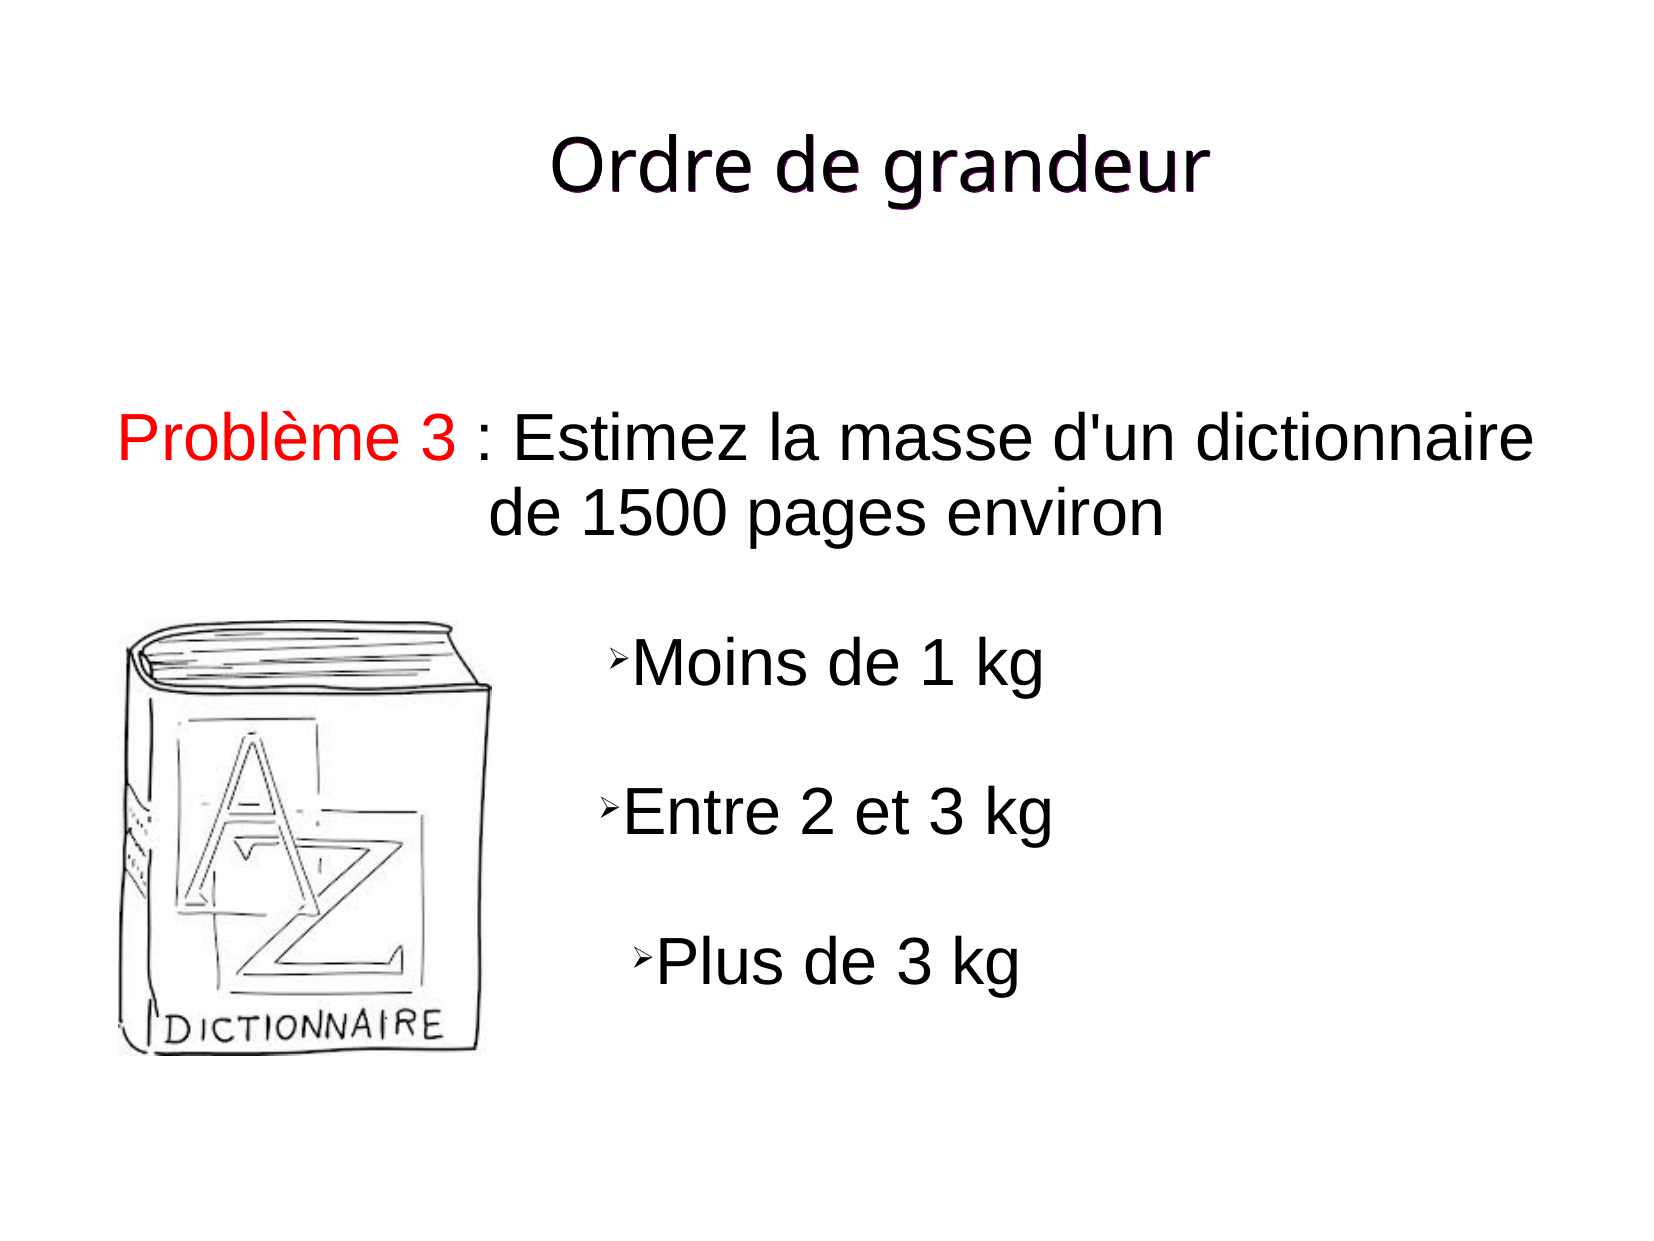

# Ordre de grandeur
Problème 3 : Estimez la masse d'un dictionnaire de 1500 pages environ
Moins de 1 kg
Entre 2 et 3 kg
Plus de 3 kg